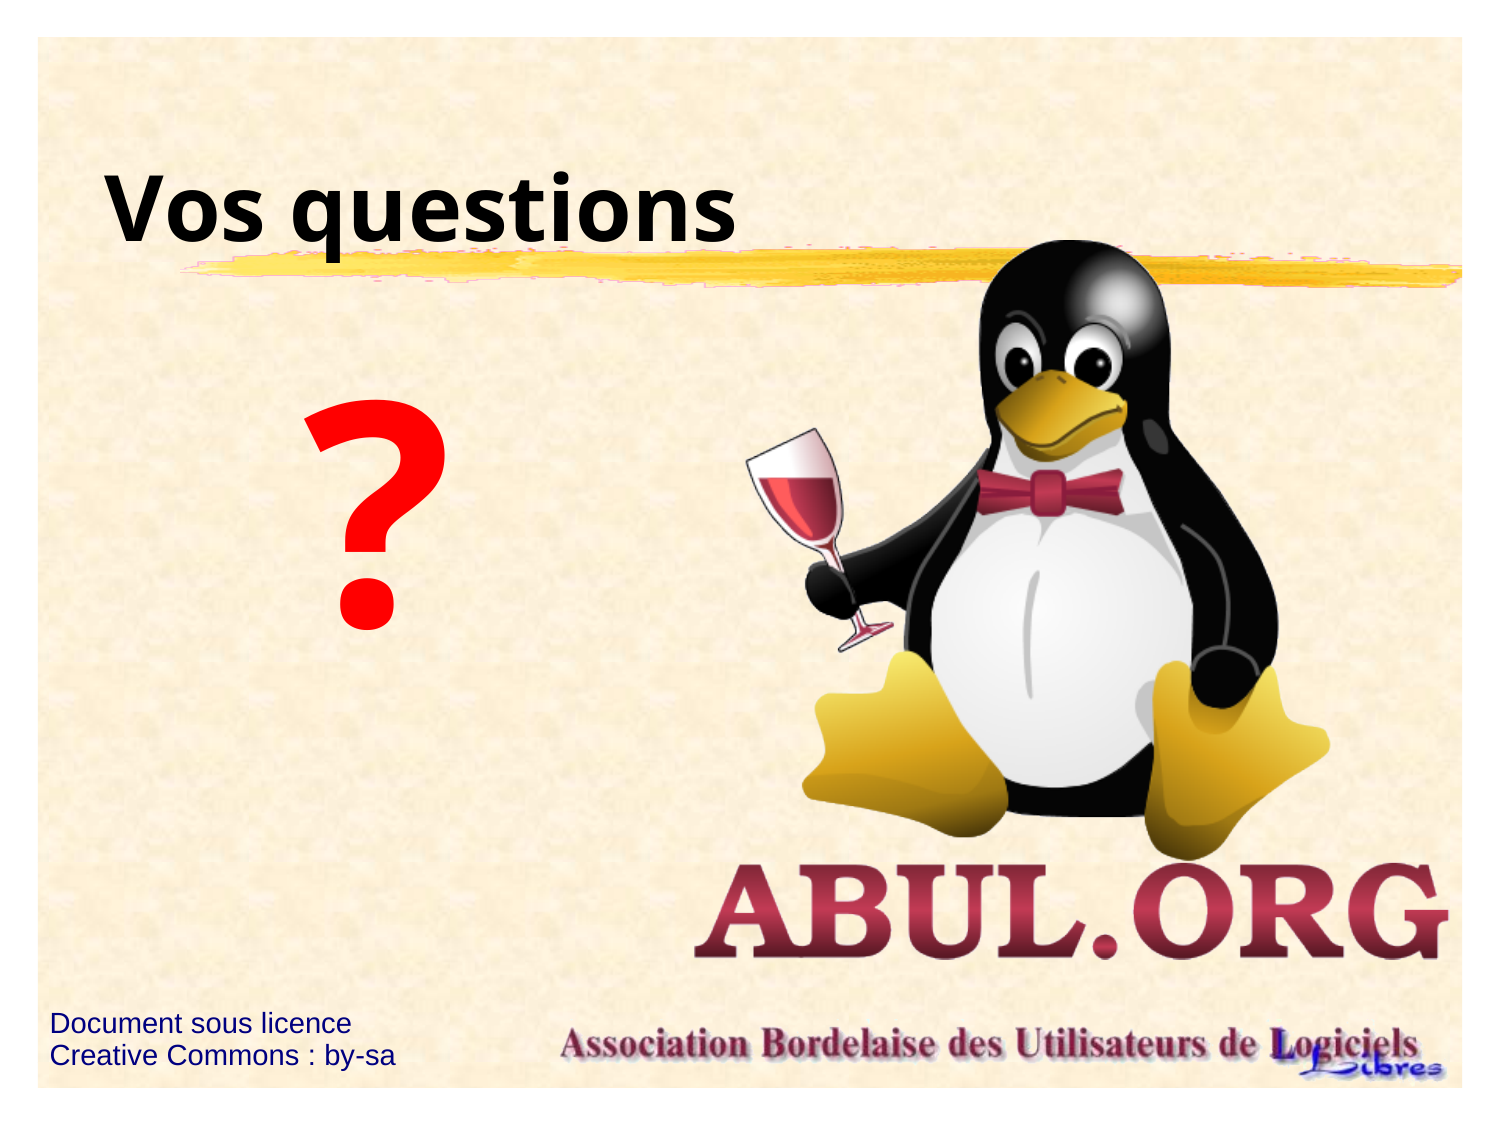

Vos questions
?
#
Document sous licence
Creative Commons : by-sa